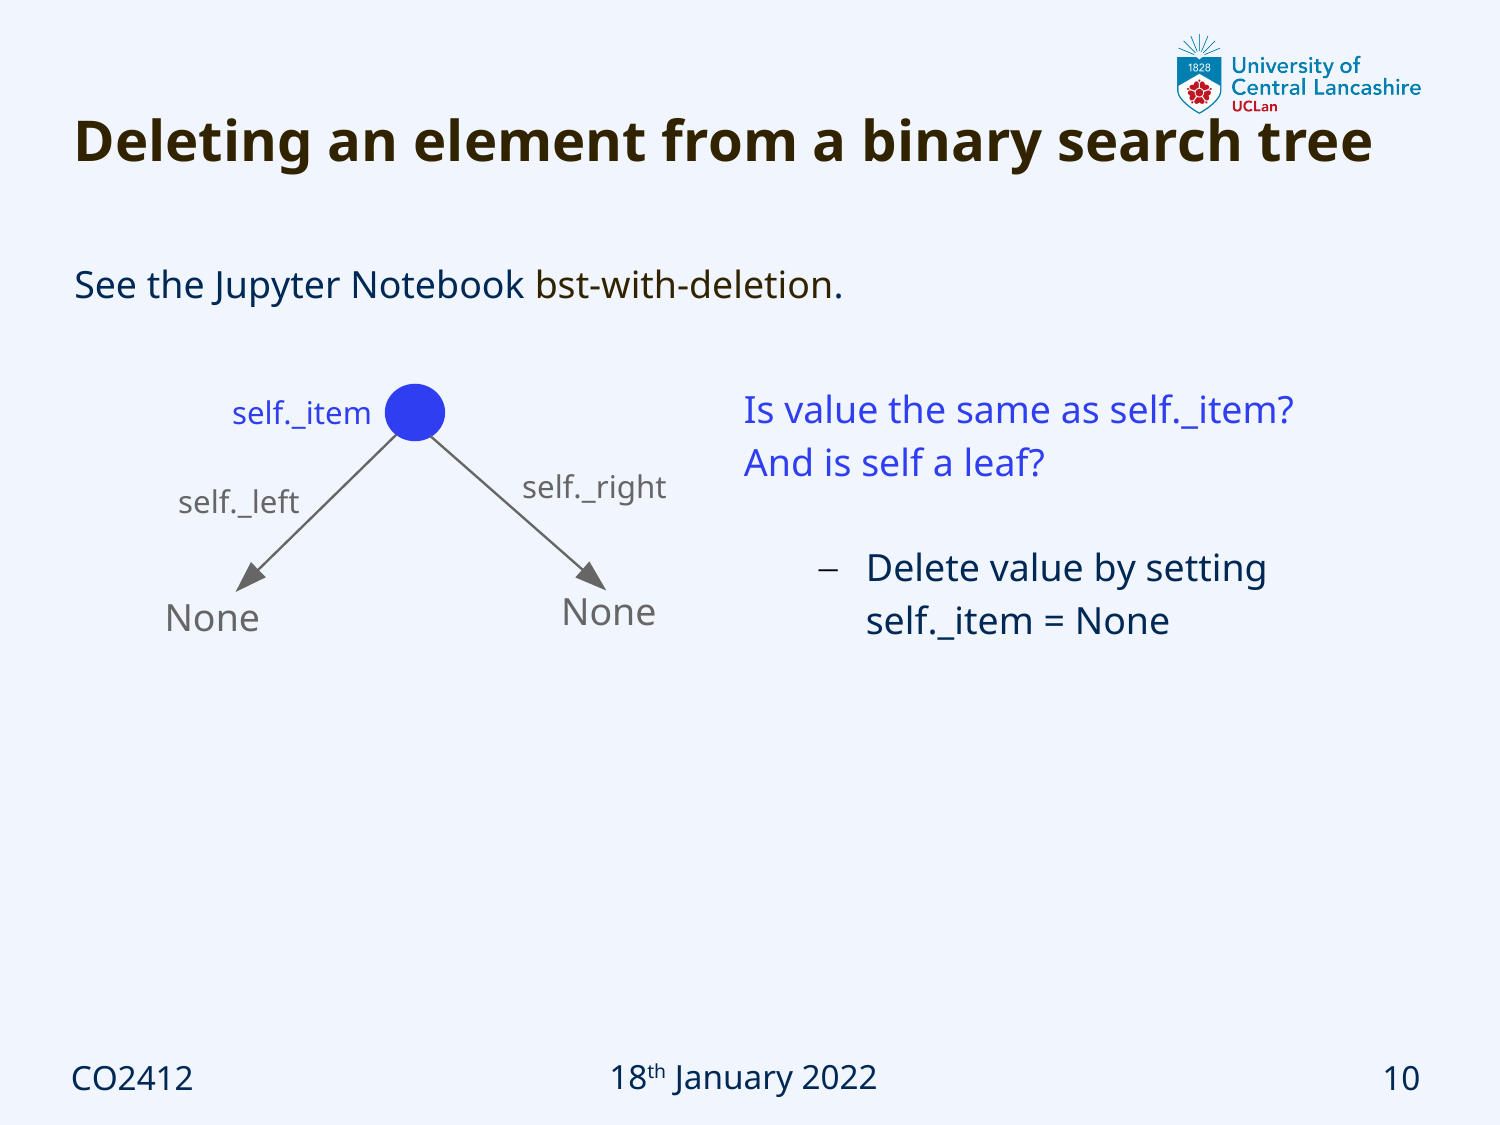

# Deleting an element from a binary search tree
See the Jupyter Notebook bst-with-deletion.
Is value the same as self._item?
And is self a leaf?
Delete value by setting
self._item = None
self._item
self._right
self._left
None
None